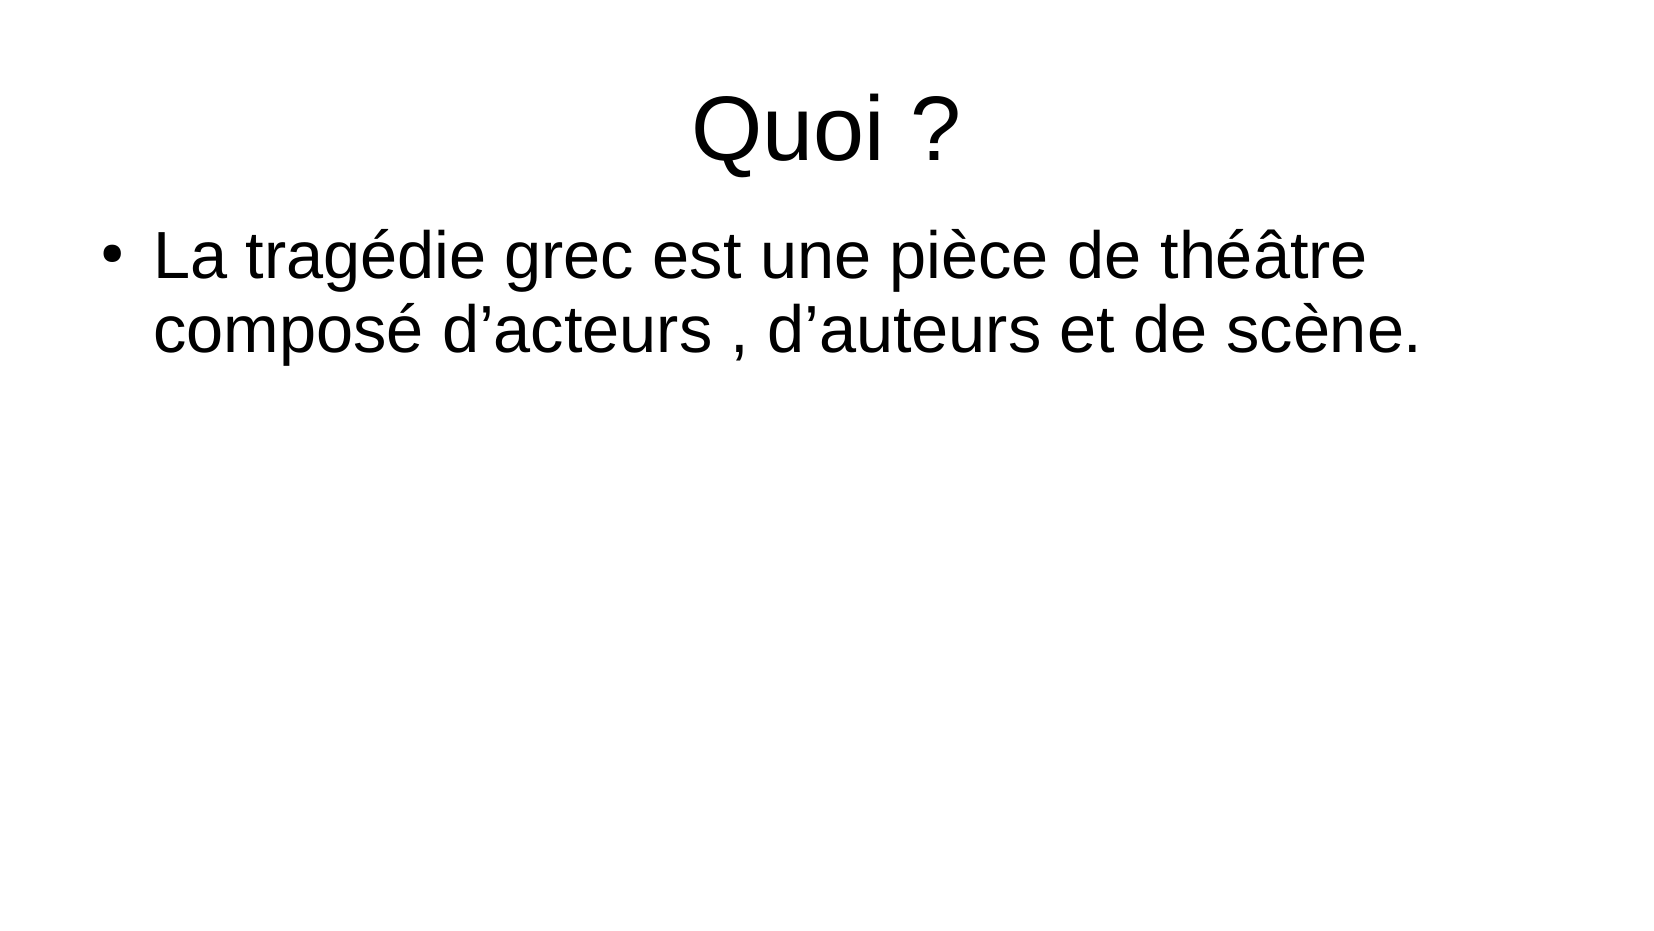

# Quoi ?
La tragédie grec est une pièce de théâtre composé d’acteurs , d’auteurs et de scène.